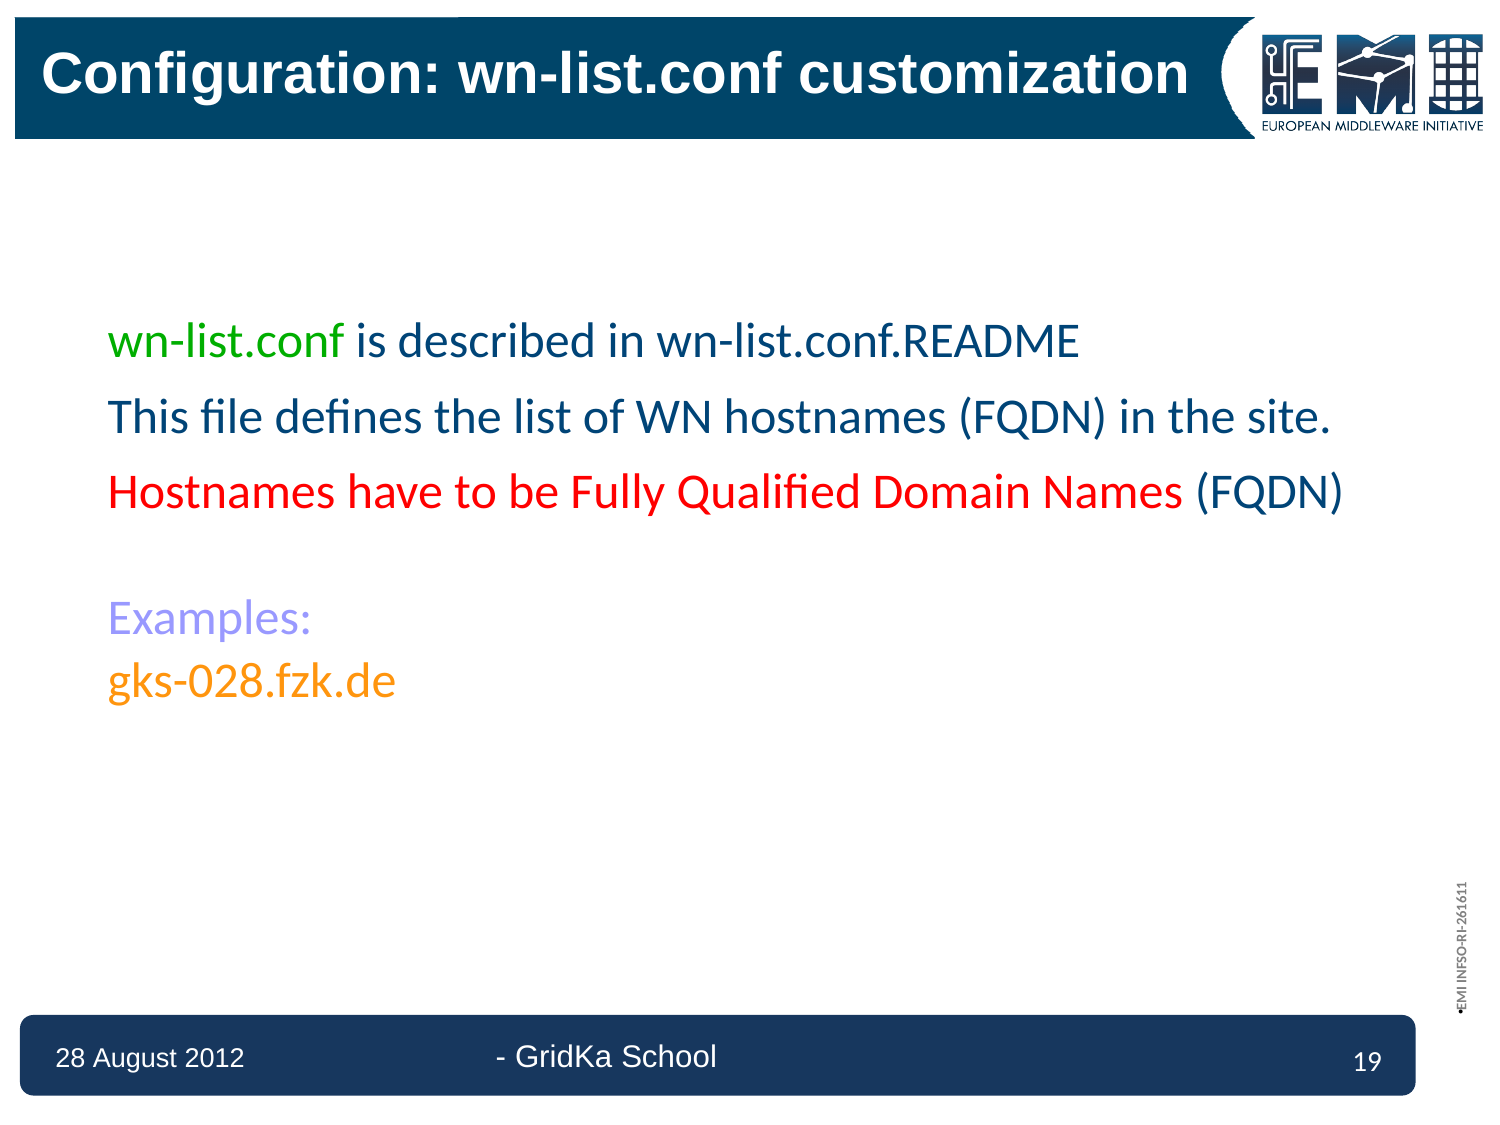

Configuration: wn-list.conf customization
# wn-list.conf is described in wn-list.conf.README
This file defines the list of WN hostnames (FQDN) in the site.
Hostnames have to be Fully Qualified Domain Names (FQDN)
Examples:
gks-028.fzk.de
GridKa School
19